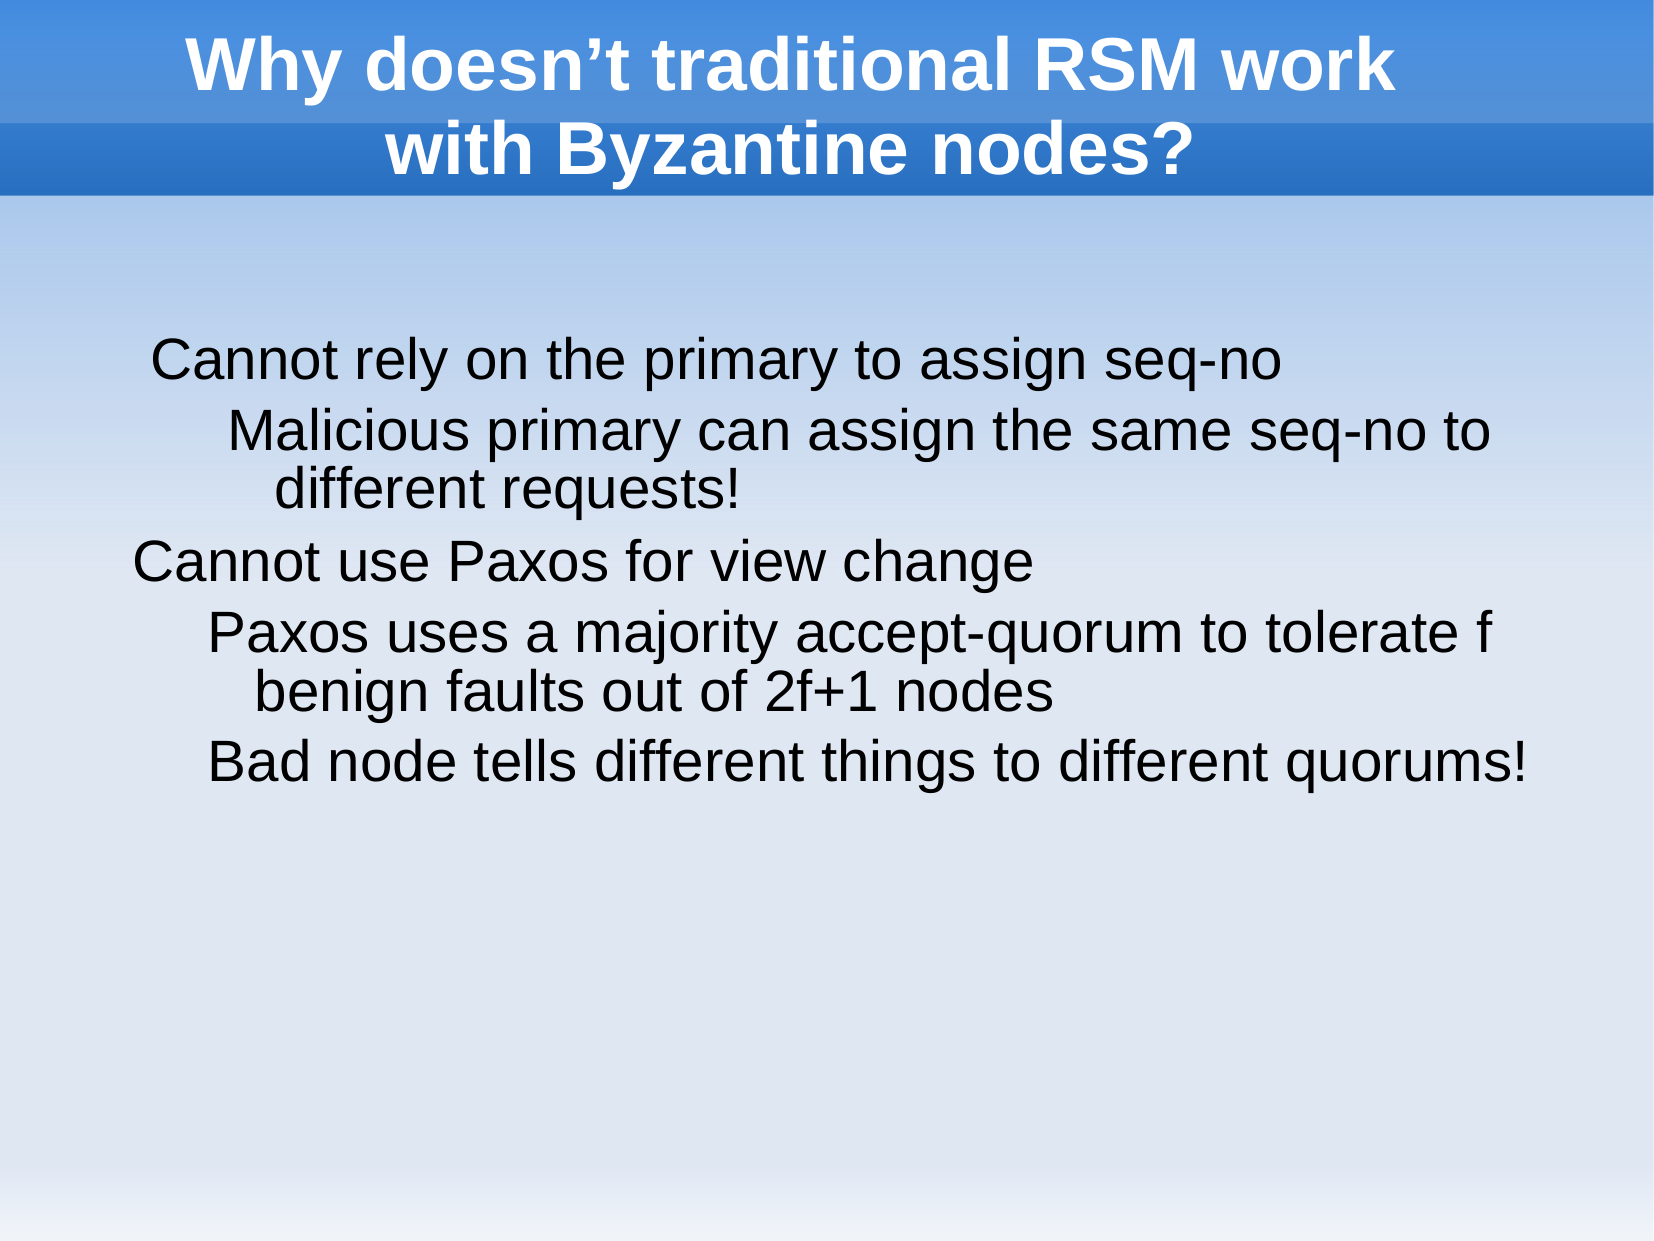

# Why doesn’t traditional RSM work with Byzantine nodes?
Cannot rely on the primary to assign seq-no
Malicious primary can assign the same seq-no to different requests!
Cannot use Paxos for view change
Paxos uses a majority accept-quorum to tolerate f benign faults out of 2f+1 nodes
Bad node tells different things to different quorums!